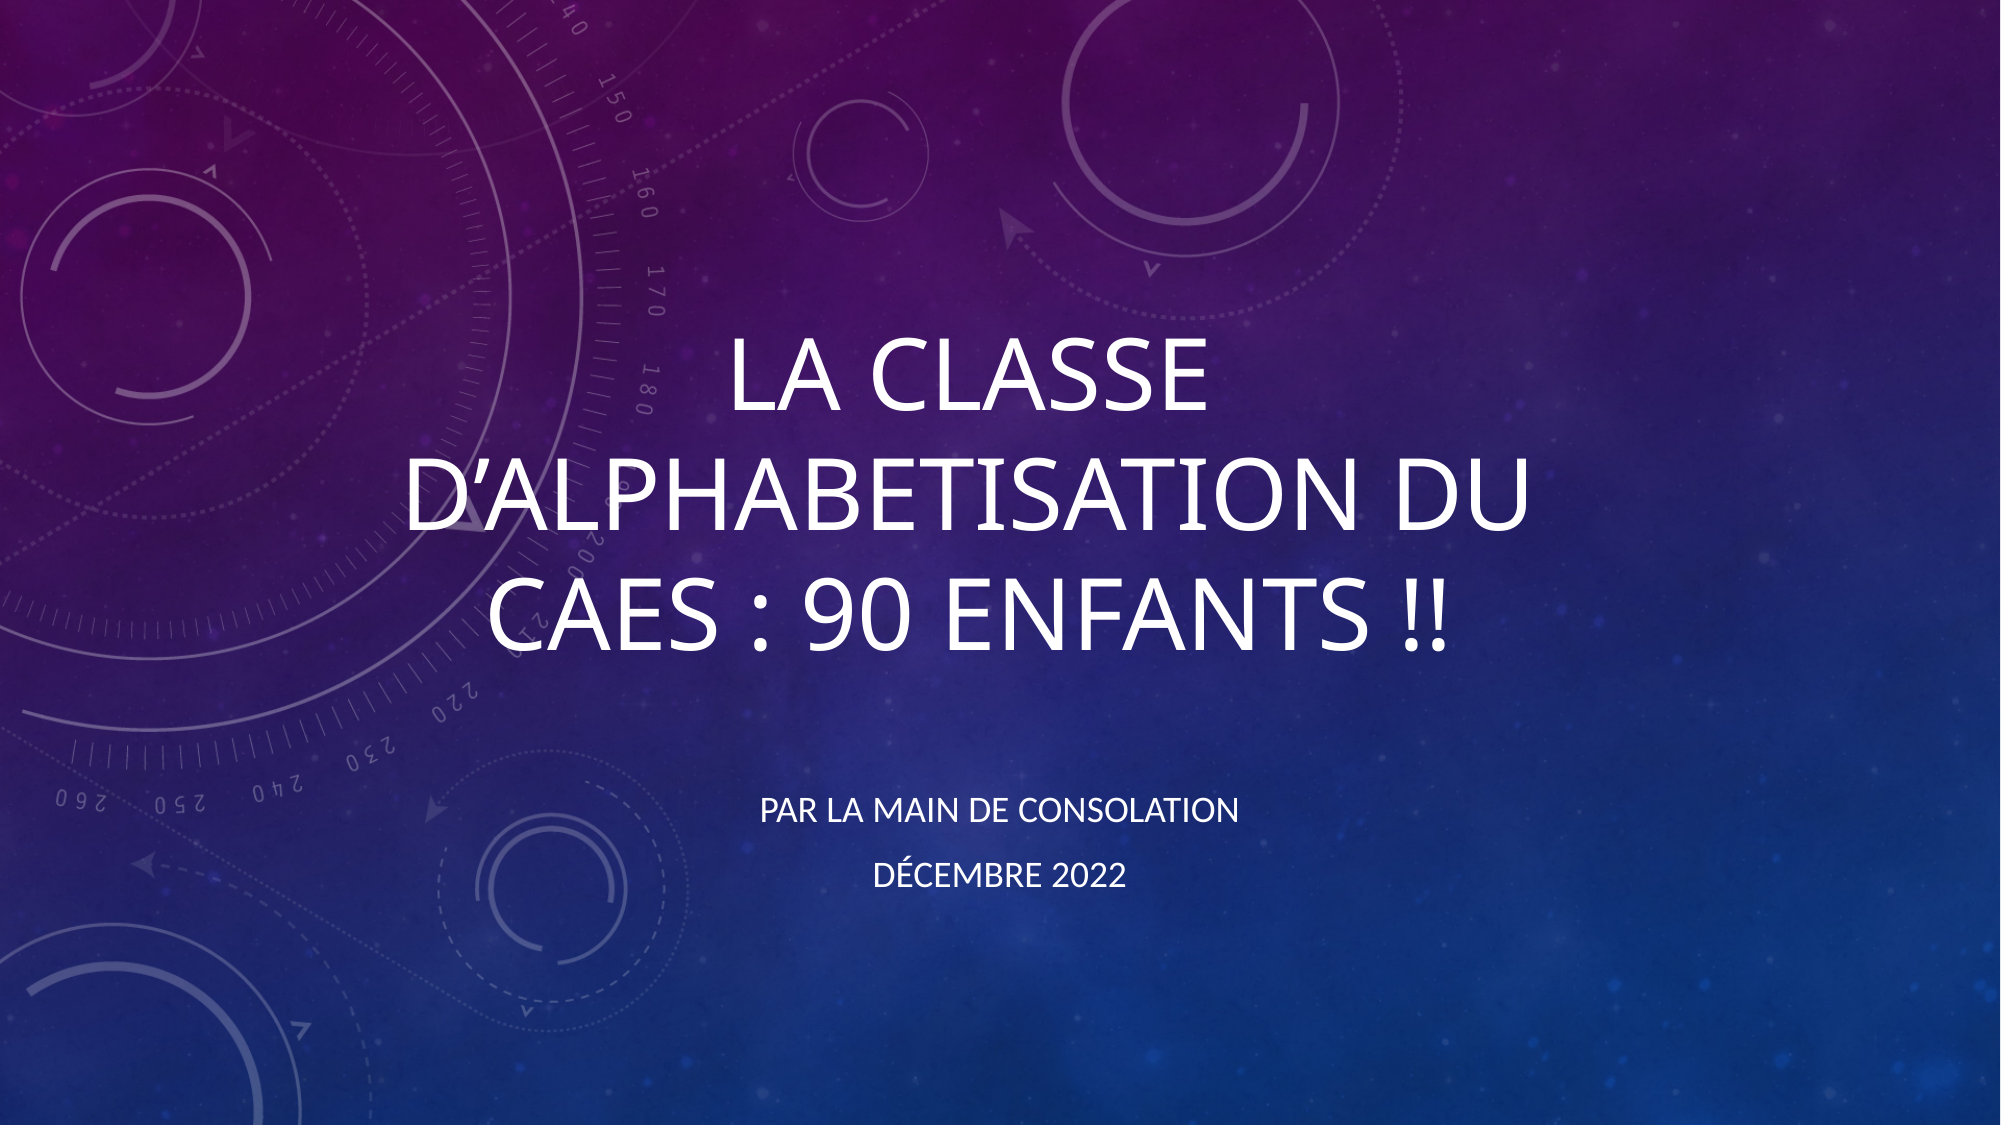

# La classe d’alphabetisation du CAES : 90 enfants !!
par la main de consolation
Décembre 2022